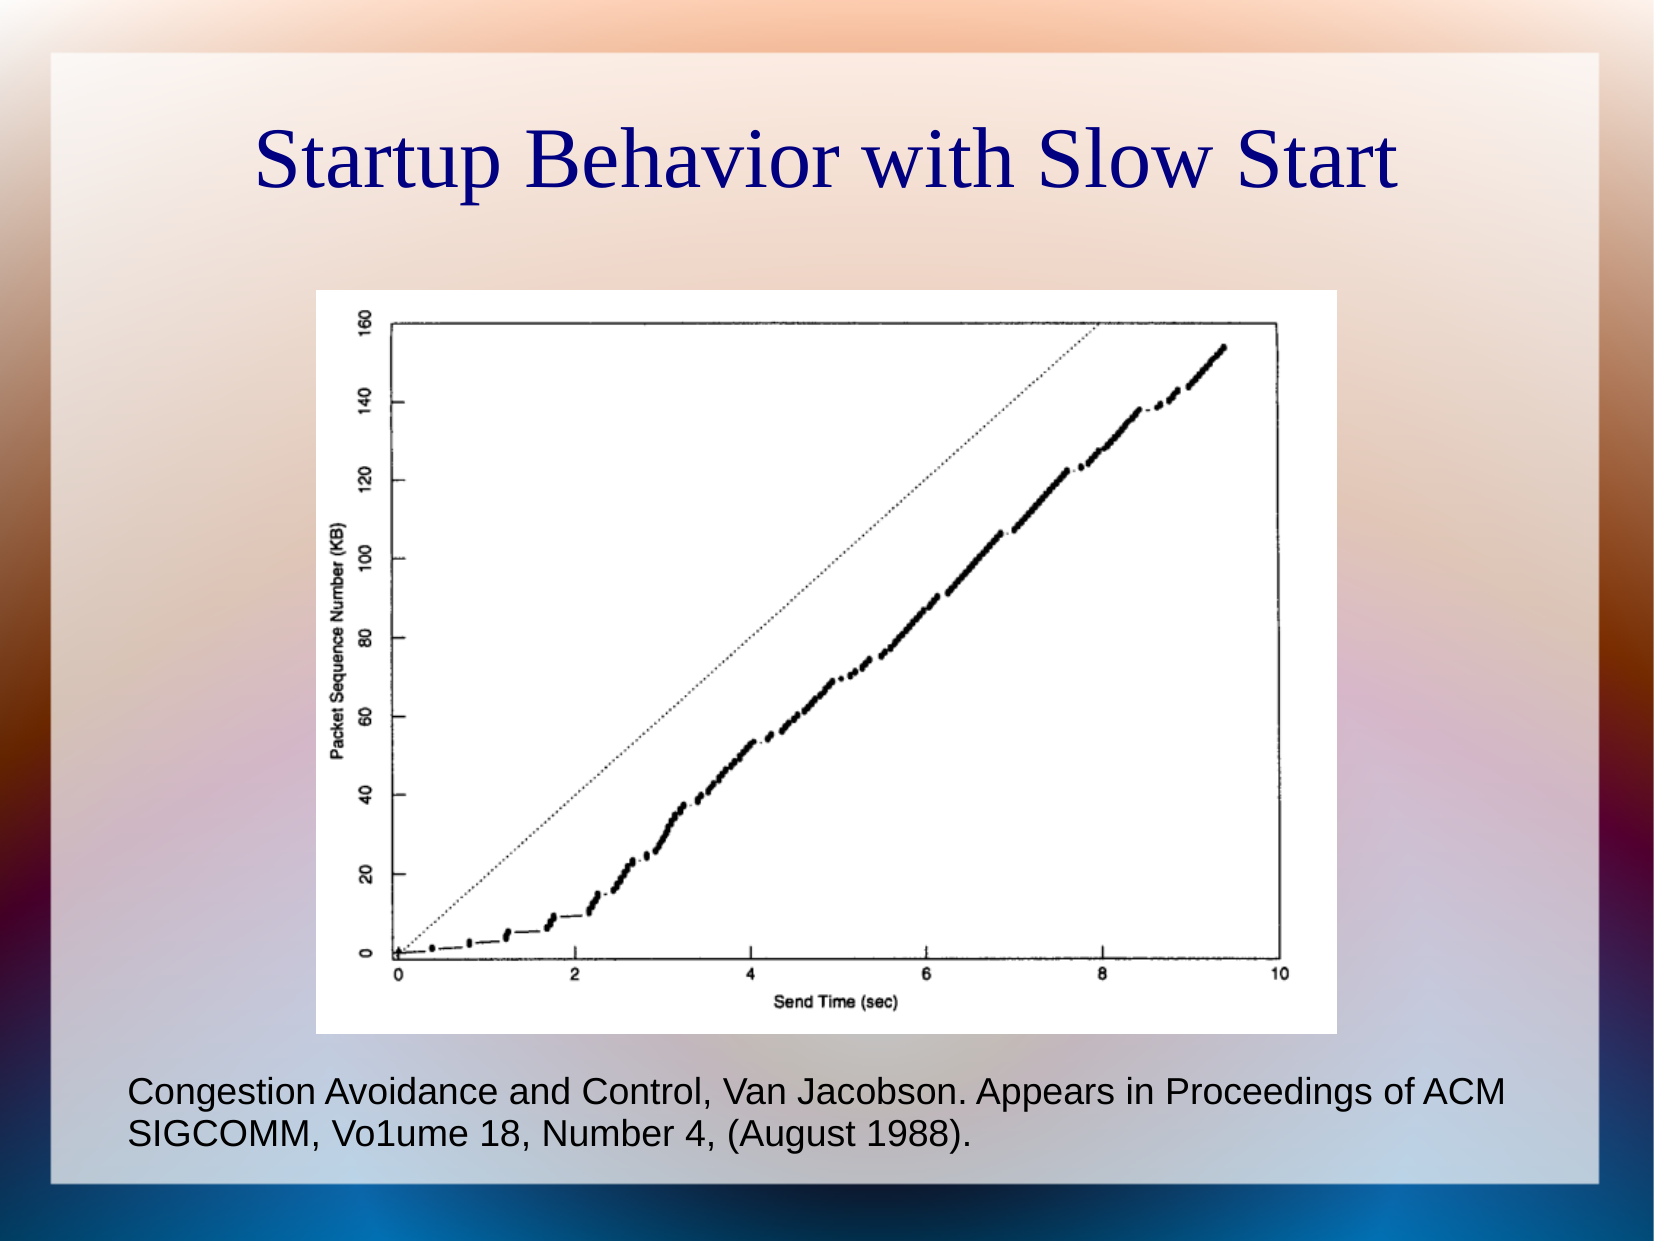

# Startup Behavior with Slow Start
Congestion Avoidance and Control, Van Jacobson. Appears in Proceedings of ACM SIGCOMM, Vo1ume 18, Number 4, (August 1988).